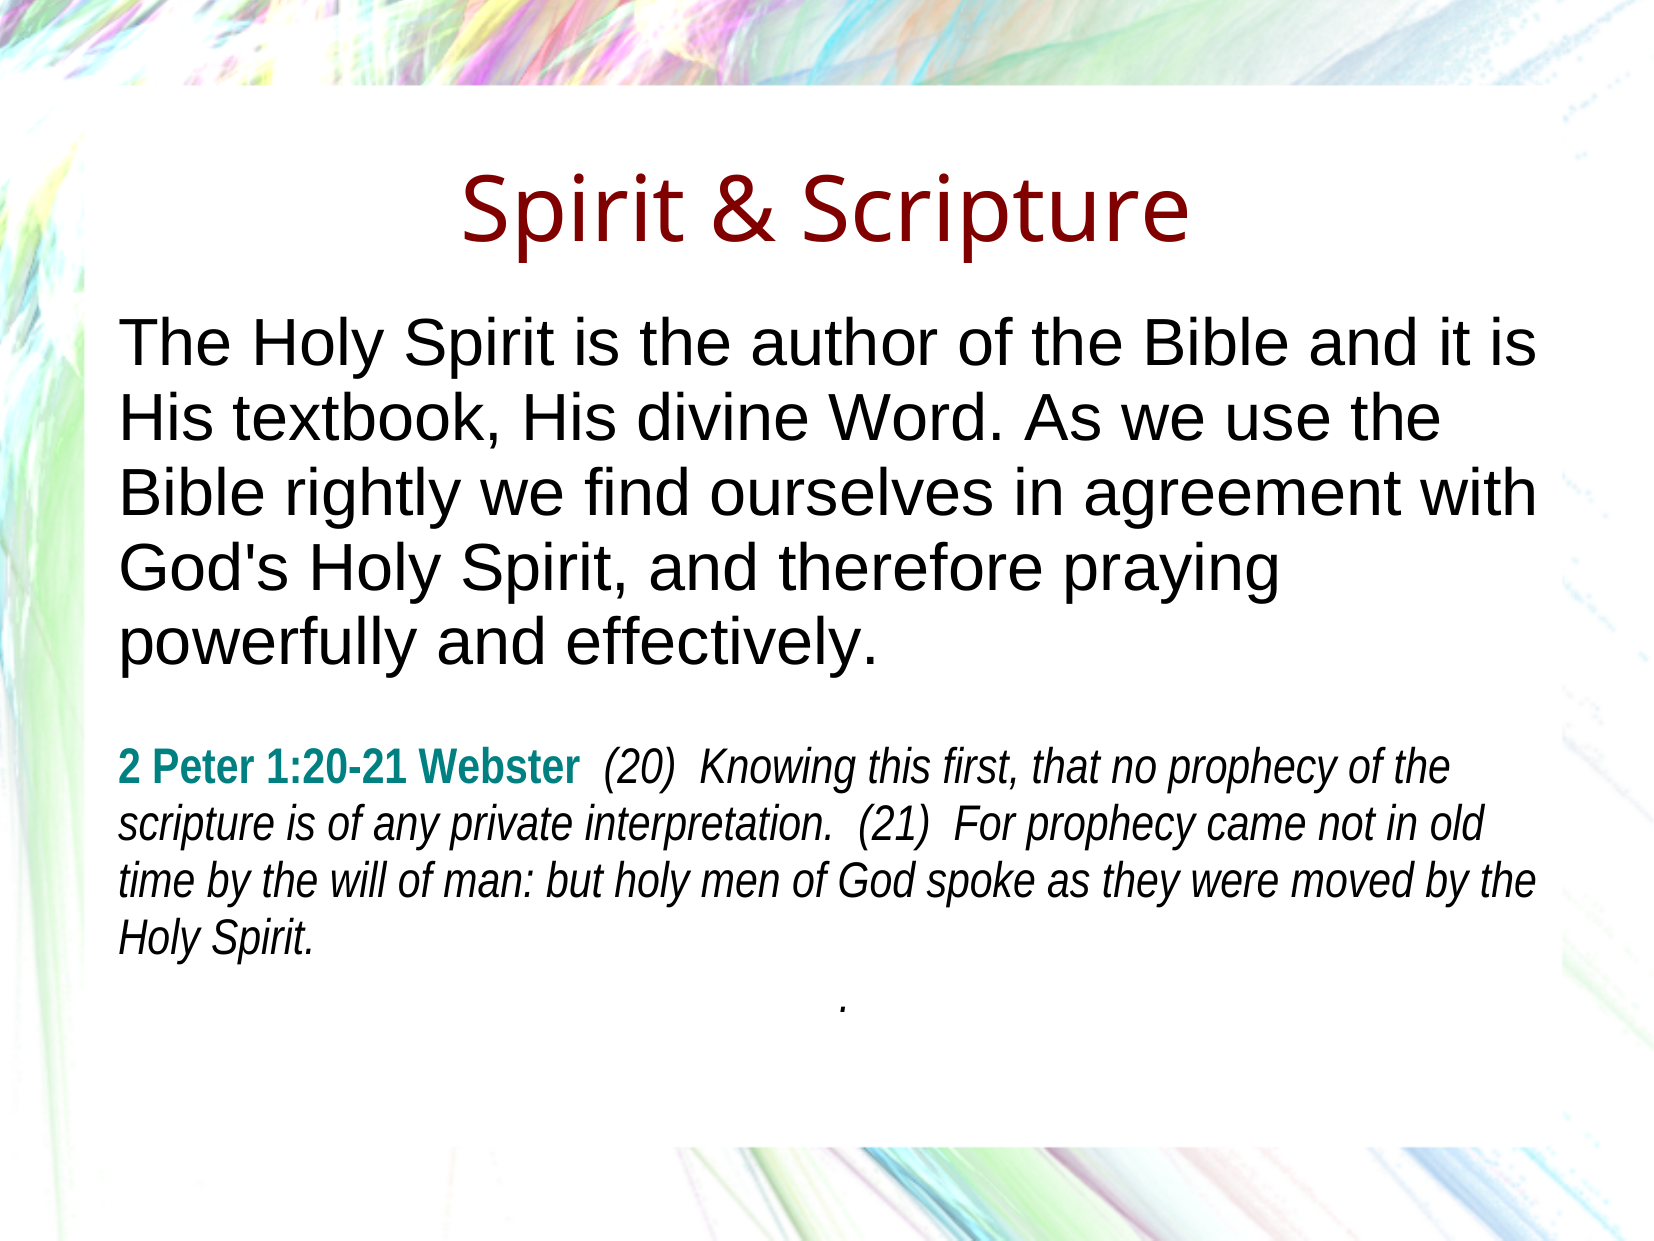

# Spirit & Scripture
The Holy Spirit is the author of the Bible and it is His textbook, His divine Word. As we use the Bible rightly we find ourselves in agreement with God's Holy Spirit, and therefore praying powerfully and effectively.
2 Peter 1:20-21 Webster (20) Knowing this first, that no prophecy of the scripture is of any private interpretation. (21) For prophecy came not in old time by the will of man: but holy men of God spoke as they were moved by the Holy Spirit.
.